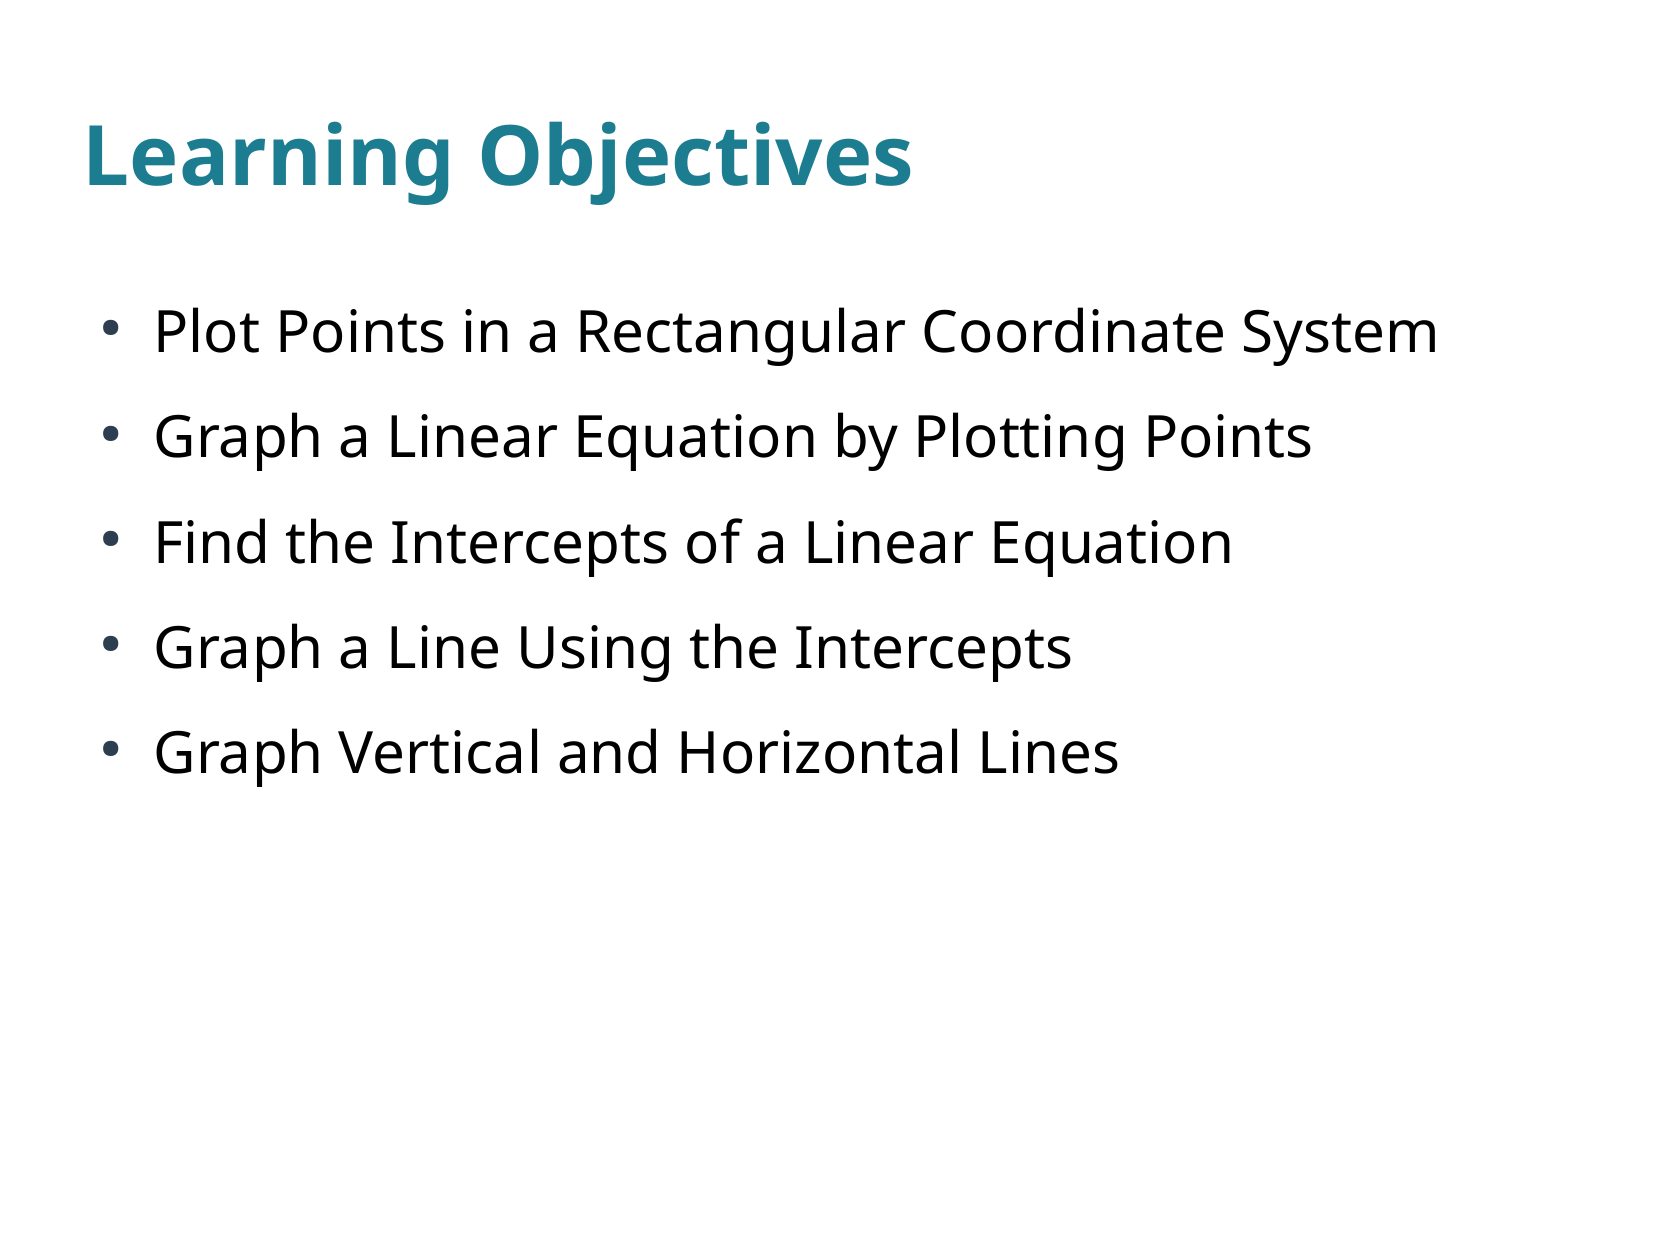

# Learning Objectives
Plot Points in a Rectangular Coordinate System
Graph a Linear Equation by Plotting Points
Find the Intercepts of a Linear Equation
Graph a Line Using the Intercepts
Graph Vertical and Horizontal Lines